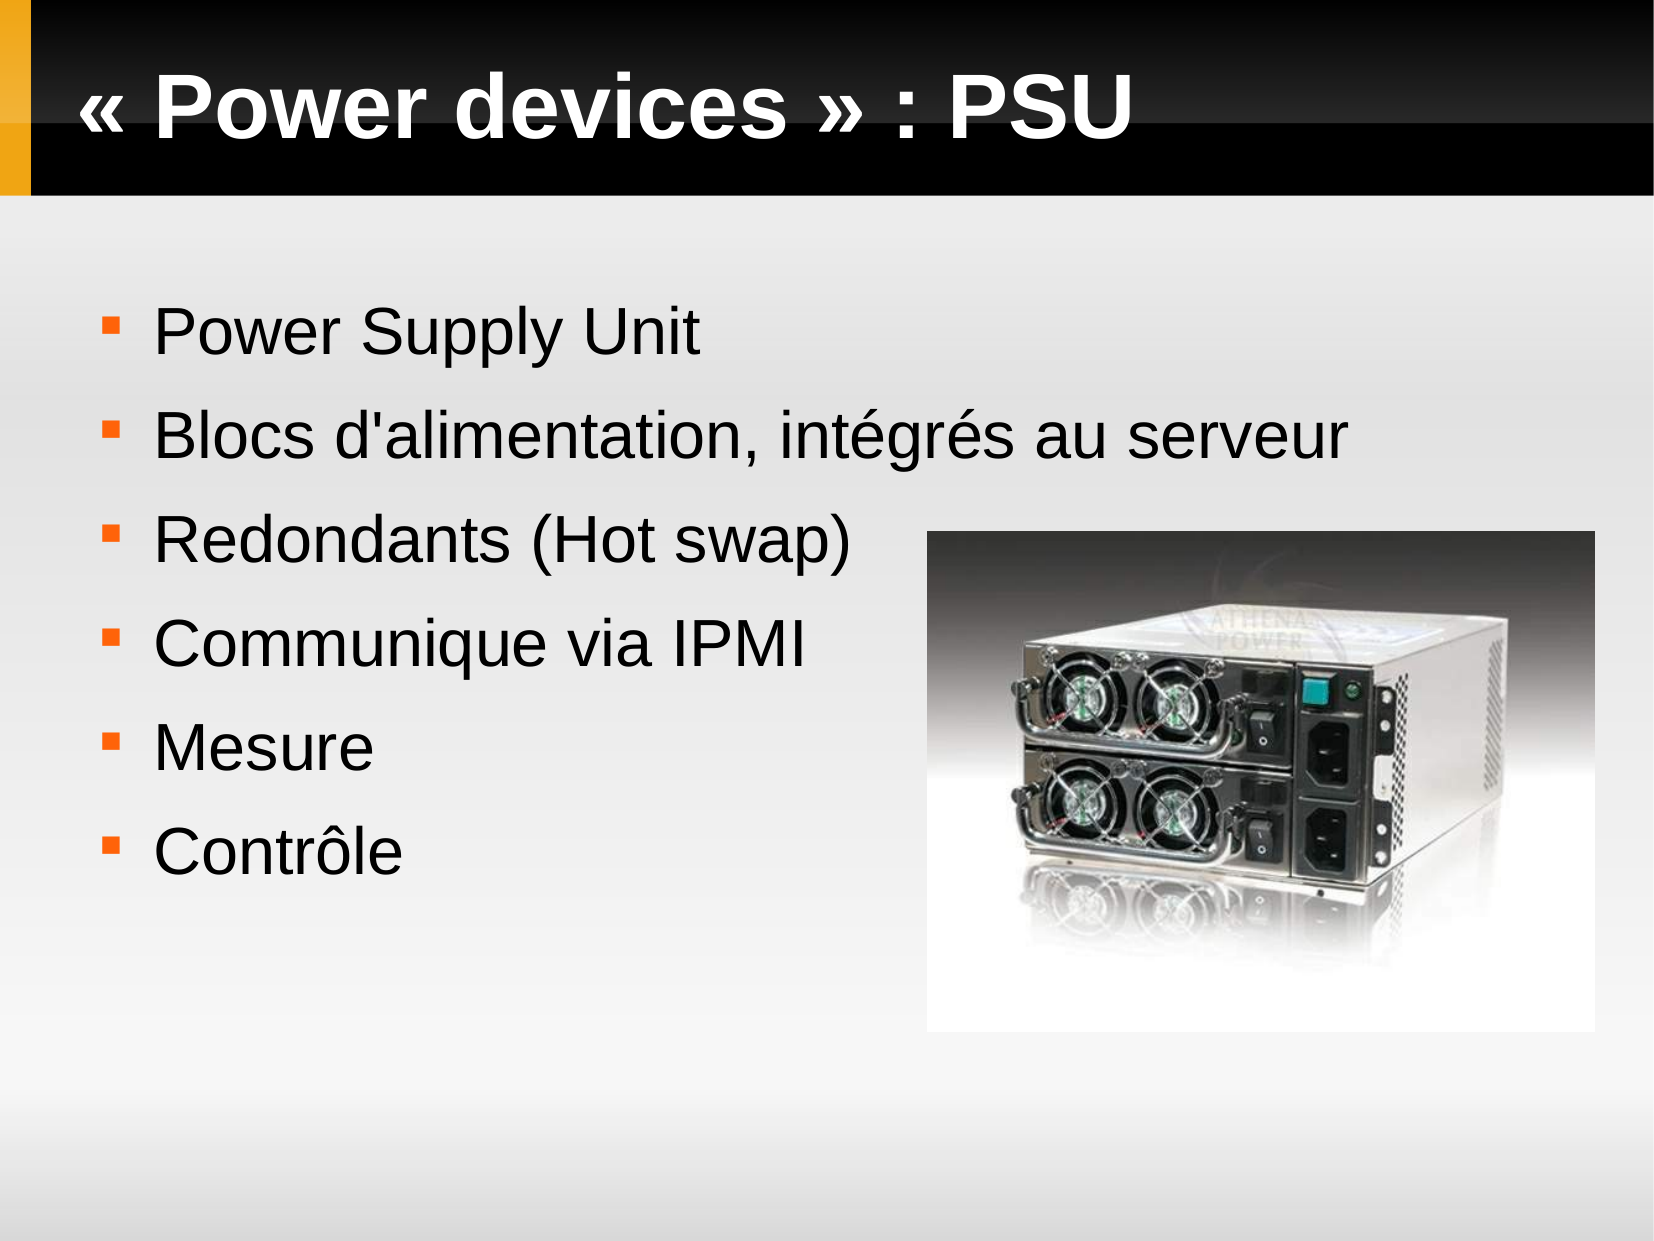

# « Power devices » : PSU
Power Supply Unit
Blocs d'alimentation, intégrés au serveur
Redondants (Hot swap)
Communique via IPMI
Mesure
Contrôle